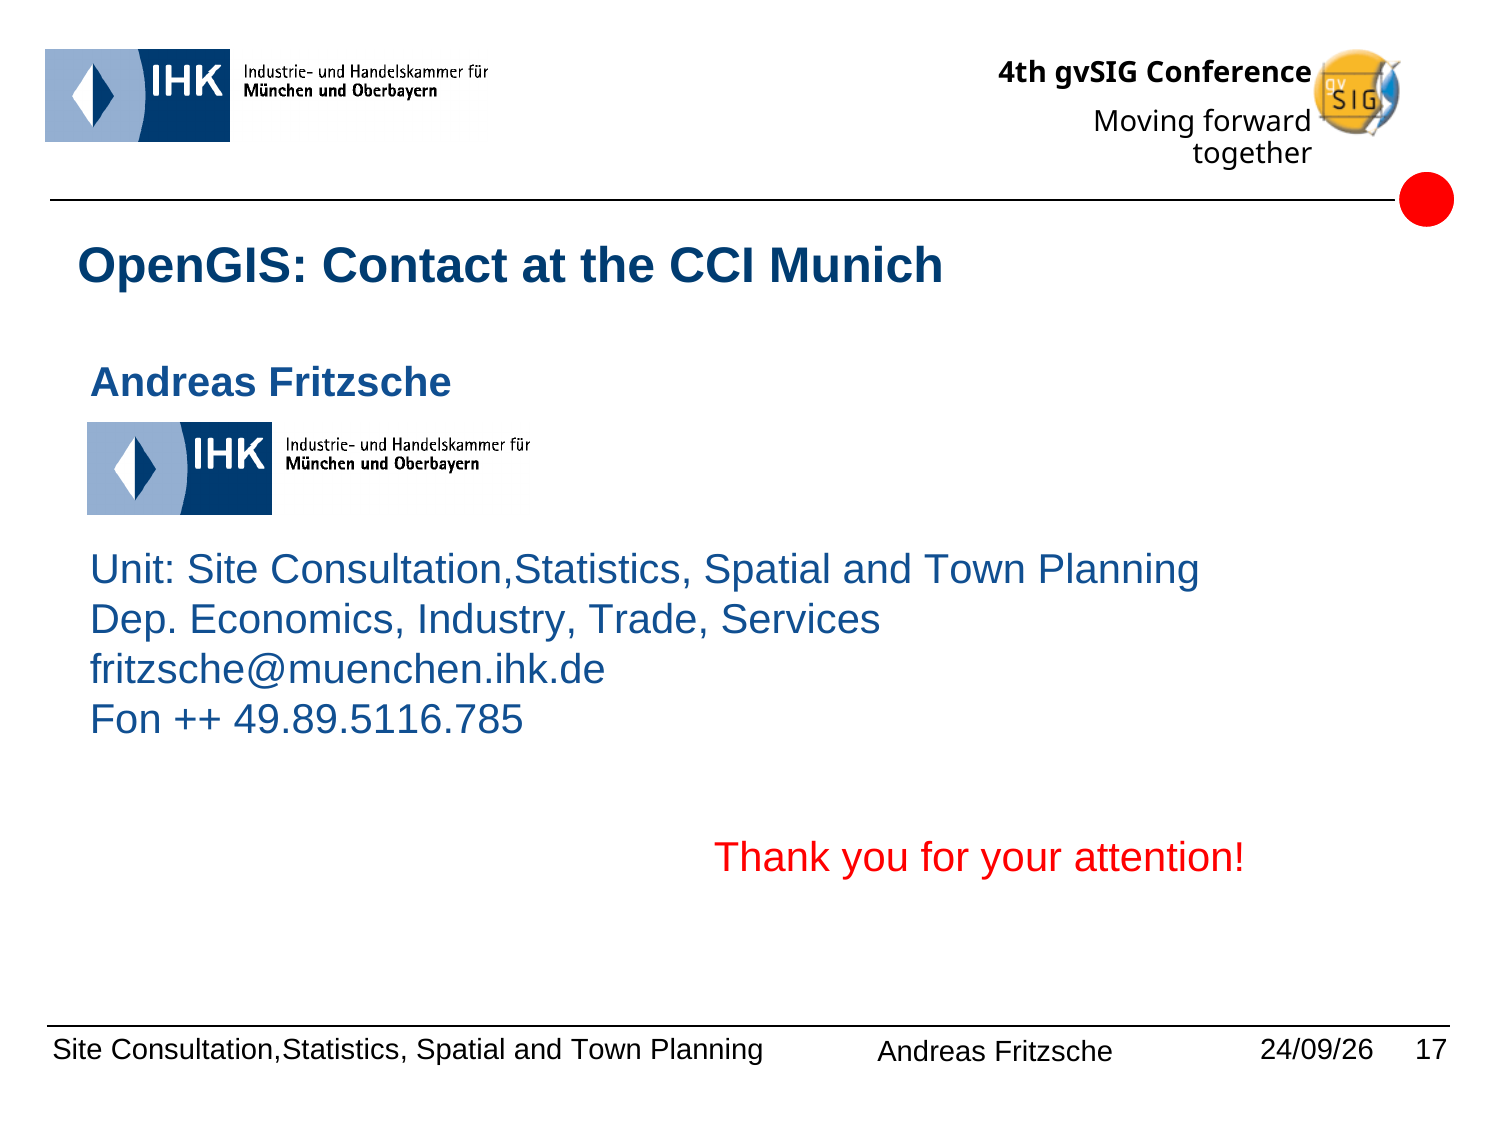

#
OpenGIS: Contact at the CCI Munich
Andreas Fritzsche
Unit: Site Consultation,Statistics, Spatial and Town Planning
Dep. Economics, Industry, Trade, Services
fritzsche@muenchen.ihk.de
Fon ++ 49.89.5116.785
Thank you for your attention!
17